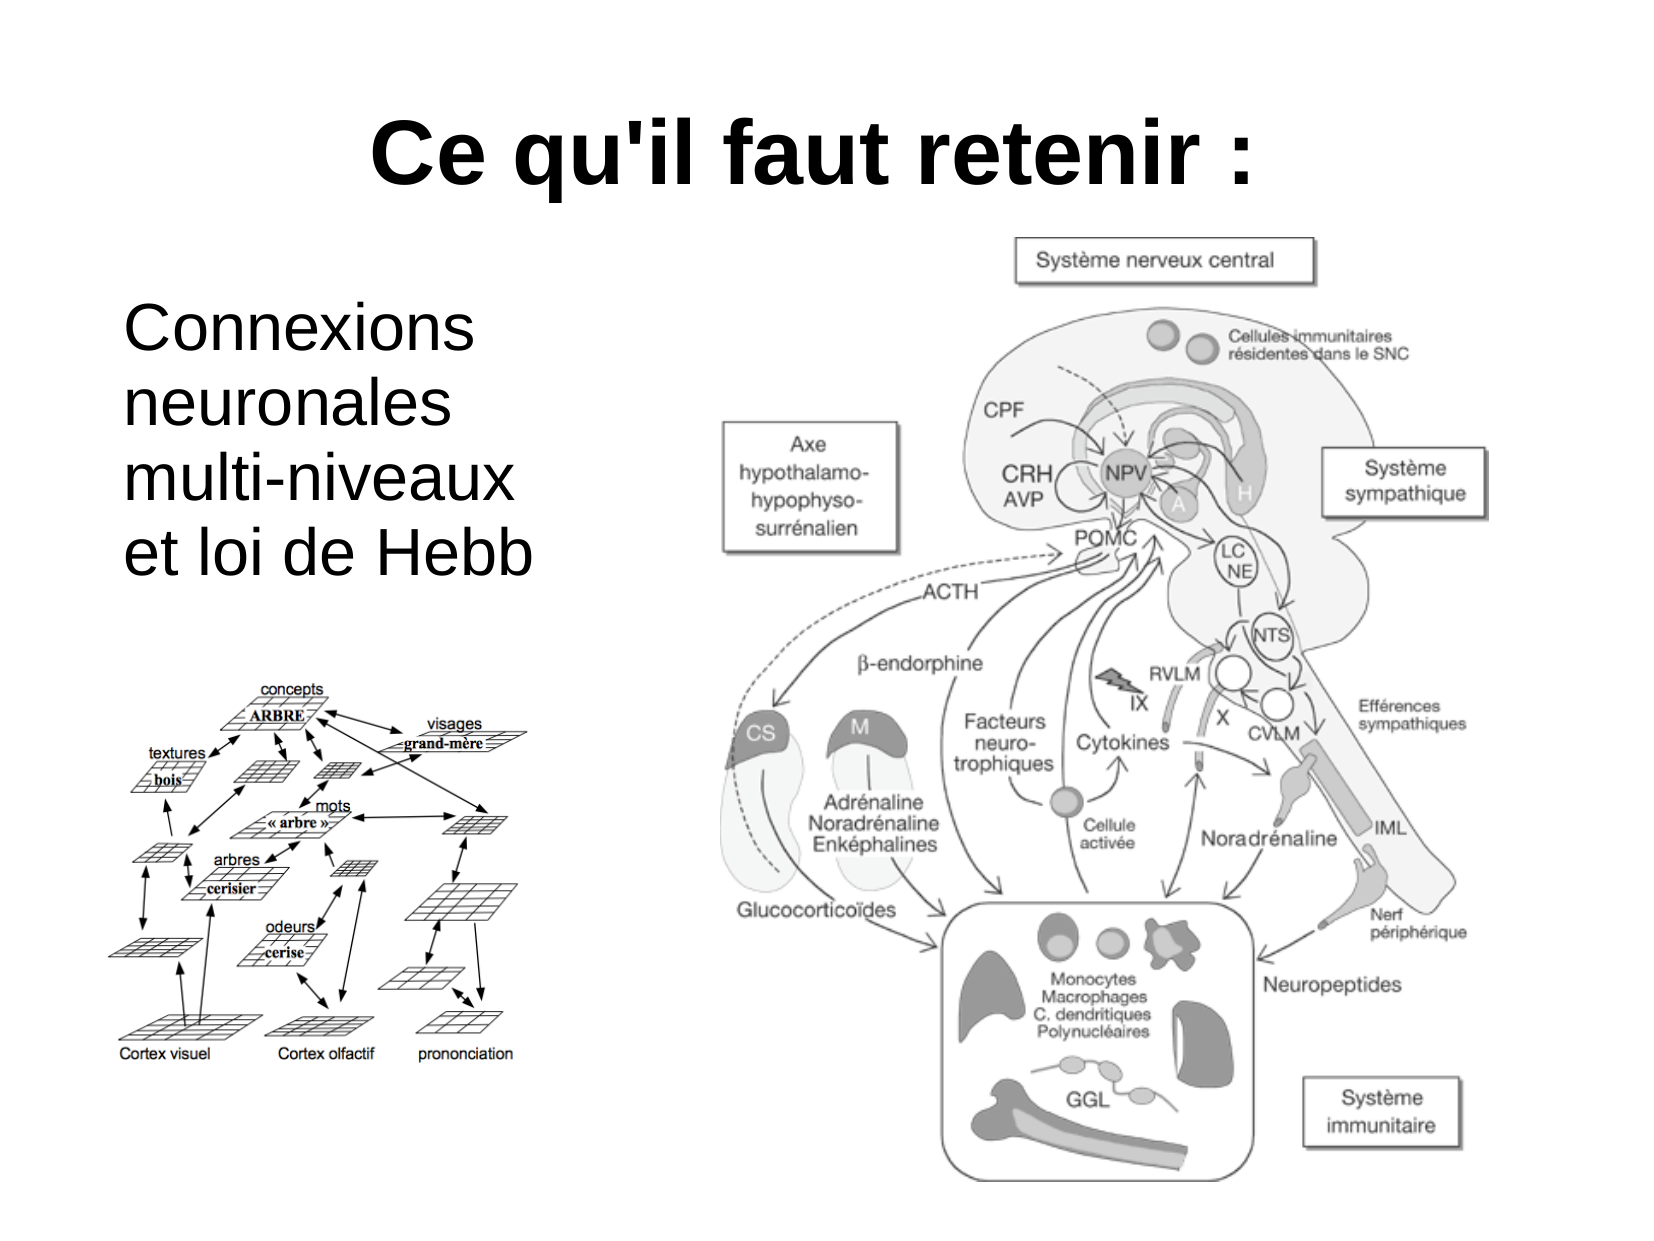

# Ce qu'il faut retenir :
Connexions neuronales multi-niveaux et loi de Hebb